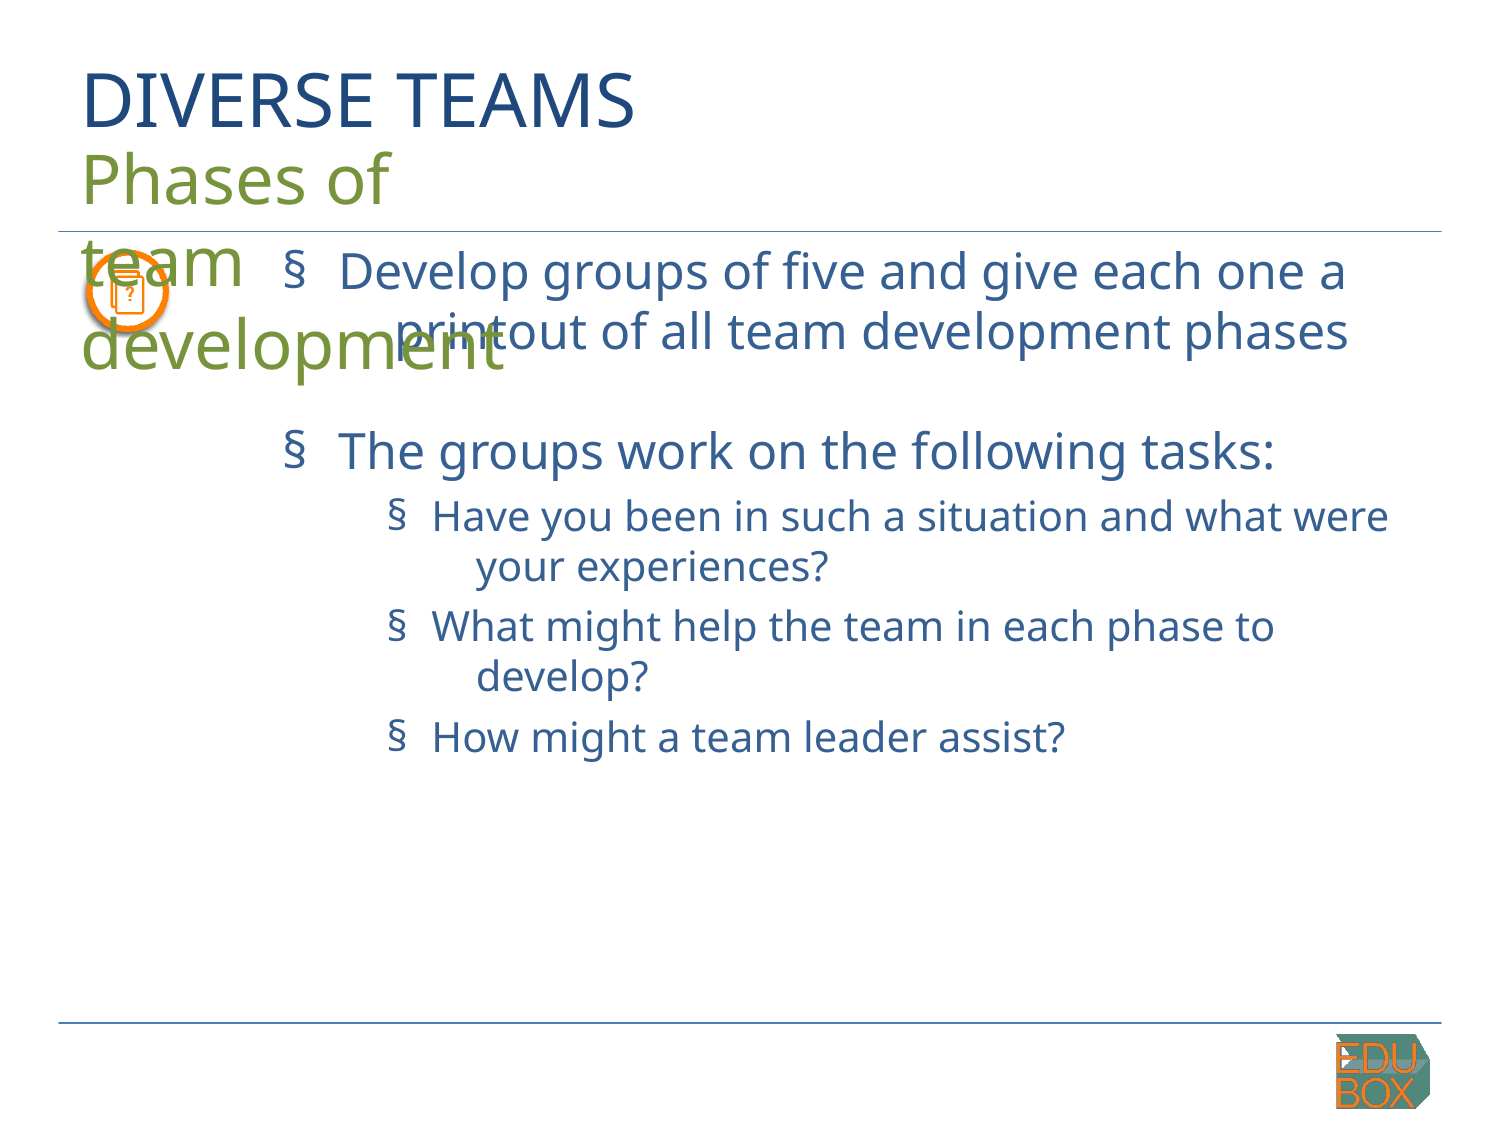

# DIVERSE TEAMS
Phases of team development
Develop groups of five and give each one a printout of all team development phases
The groups work on the following tasks:
Have you been in such a situation and what were your experiences?
What might help the team in each phase to develop?
How might a team leader assist?